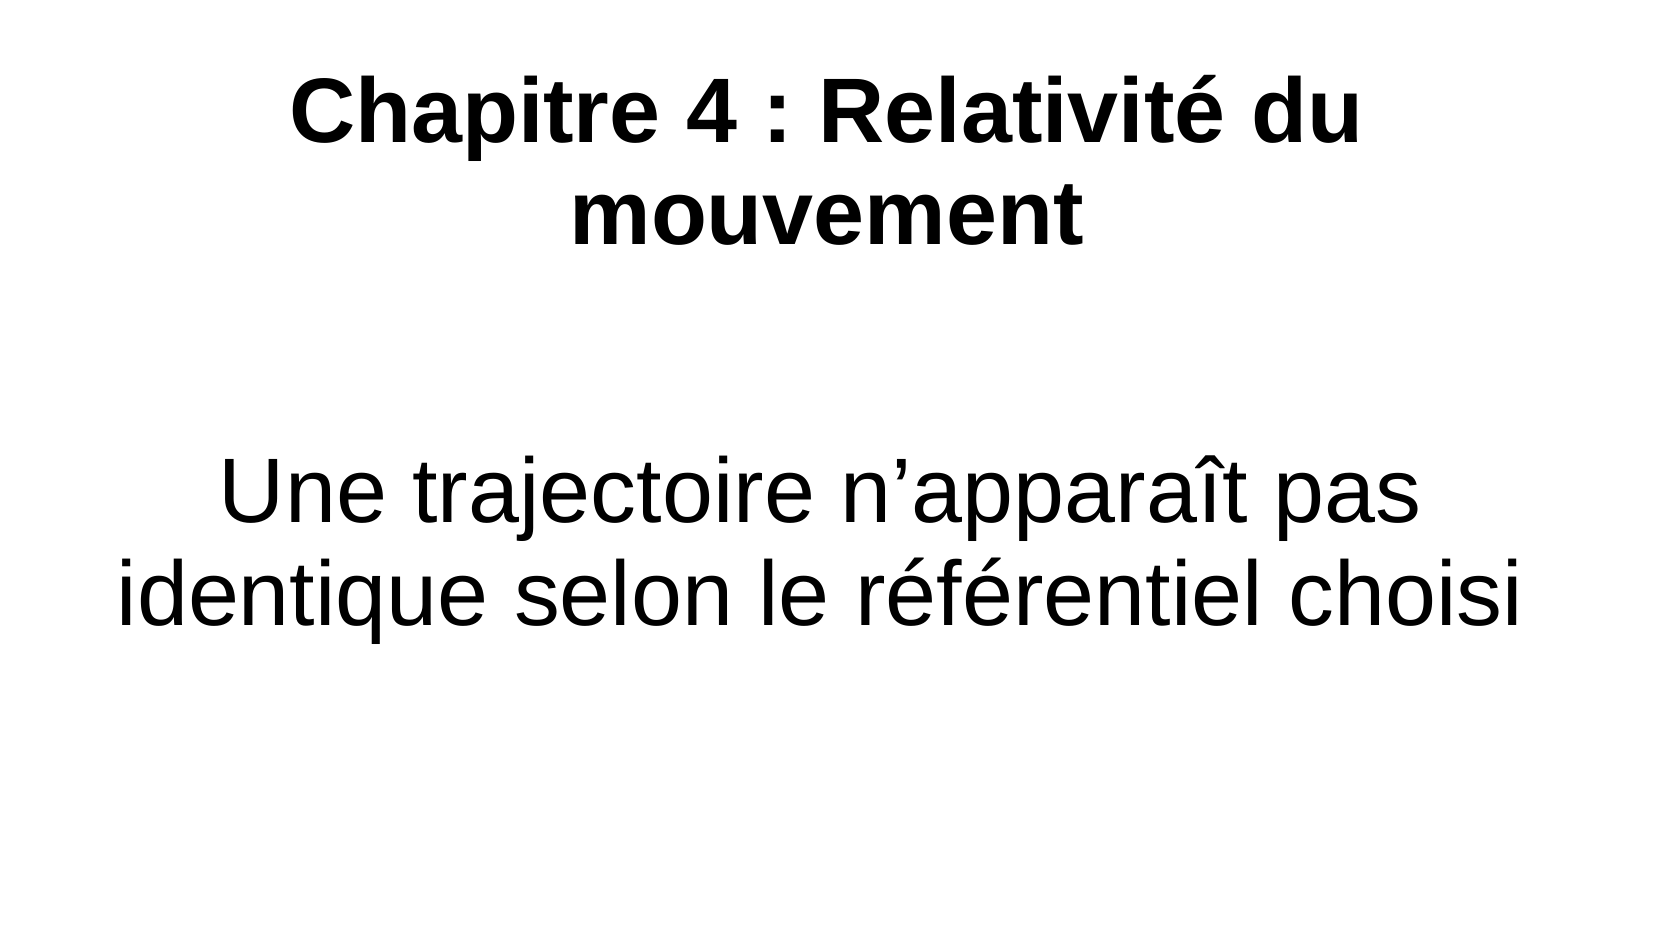

# Chapitre 4 : Relativité du mouvement
Une trajectoire n’apparaît pas identique selon le référentiel choisi